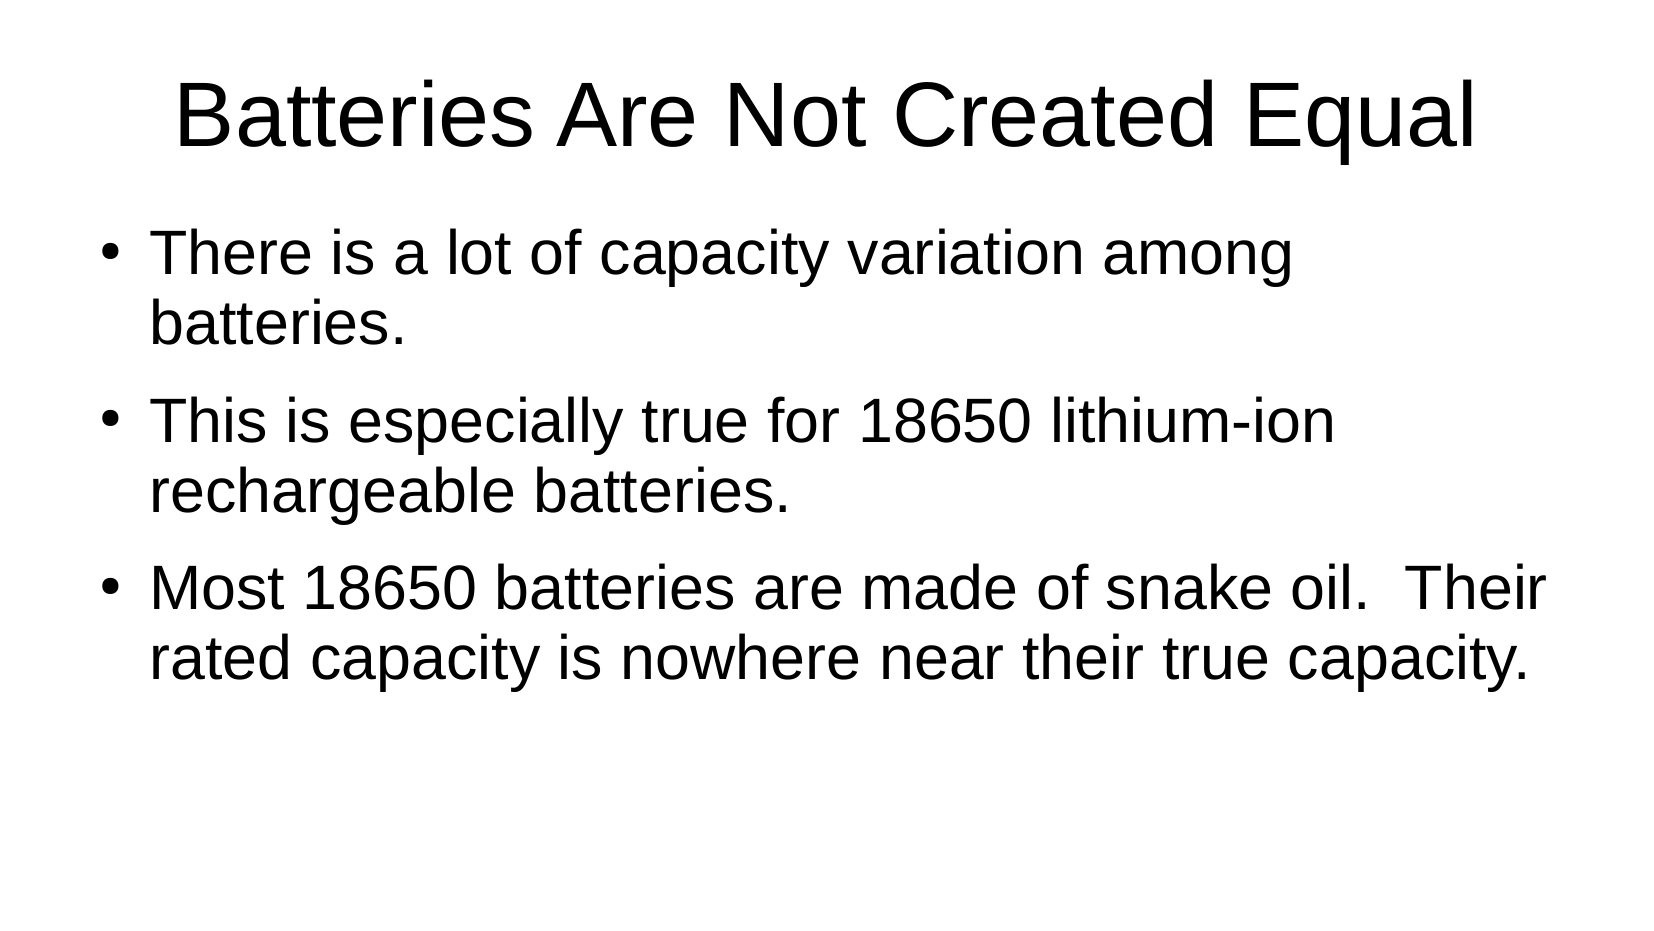

# Batteries Are Not Created Equal
There is a lot of capacity variation among batteries.
This is especially true for 18650 lithium-ion rechargeable batteries.
Most 18650 batteries are made of snake oil. Their rated capacity is nowhere near their true capacity.